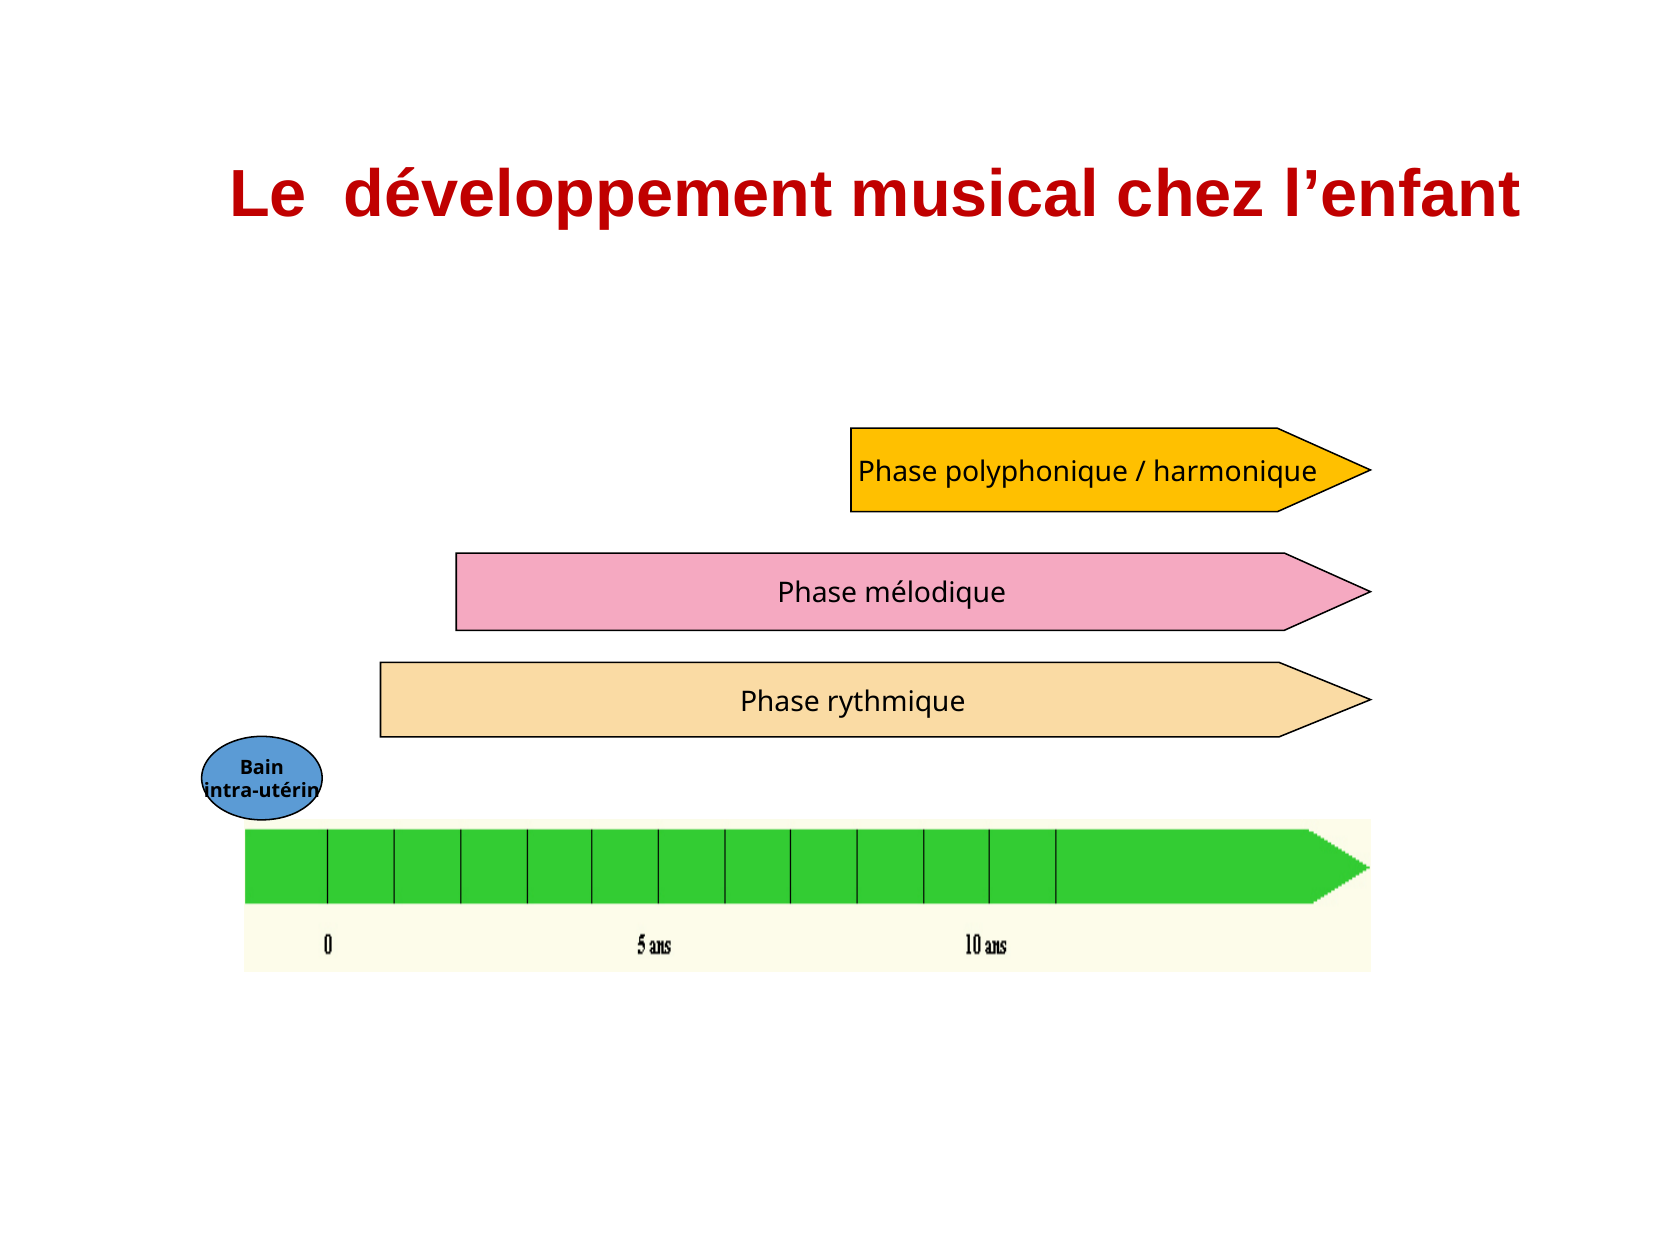

# Le développement musical chez l’enfant
Phase polyphonique / harmonique
Phase mélodique
Phase rythmique
Bain
intra-utérin